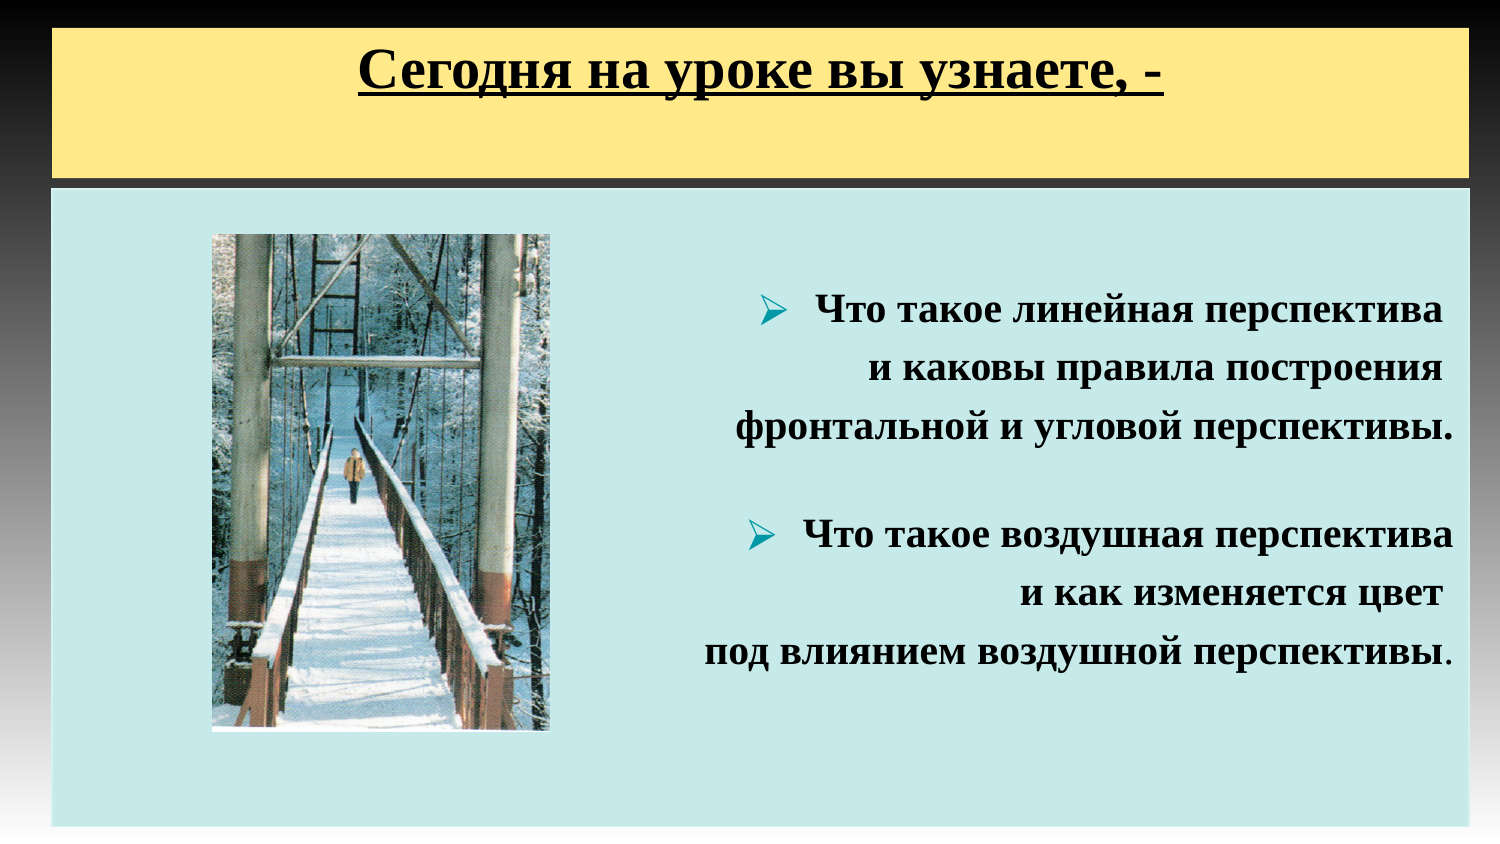

# Сегодня на уроке вы узнаете, -
Что такое линейная перспектива
и каковы правила построения
фронтальной и угловой перспективы.
Что такое воздушная перспектива
 и как изменяется цвет
под влиянием воздушной перспективы.